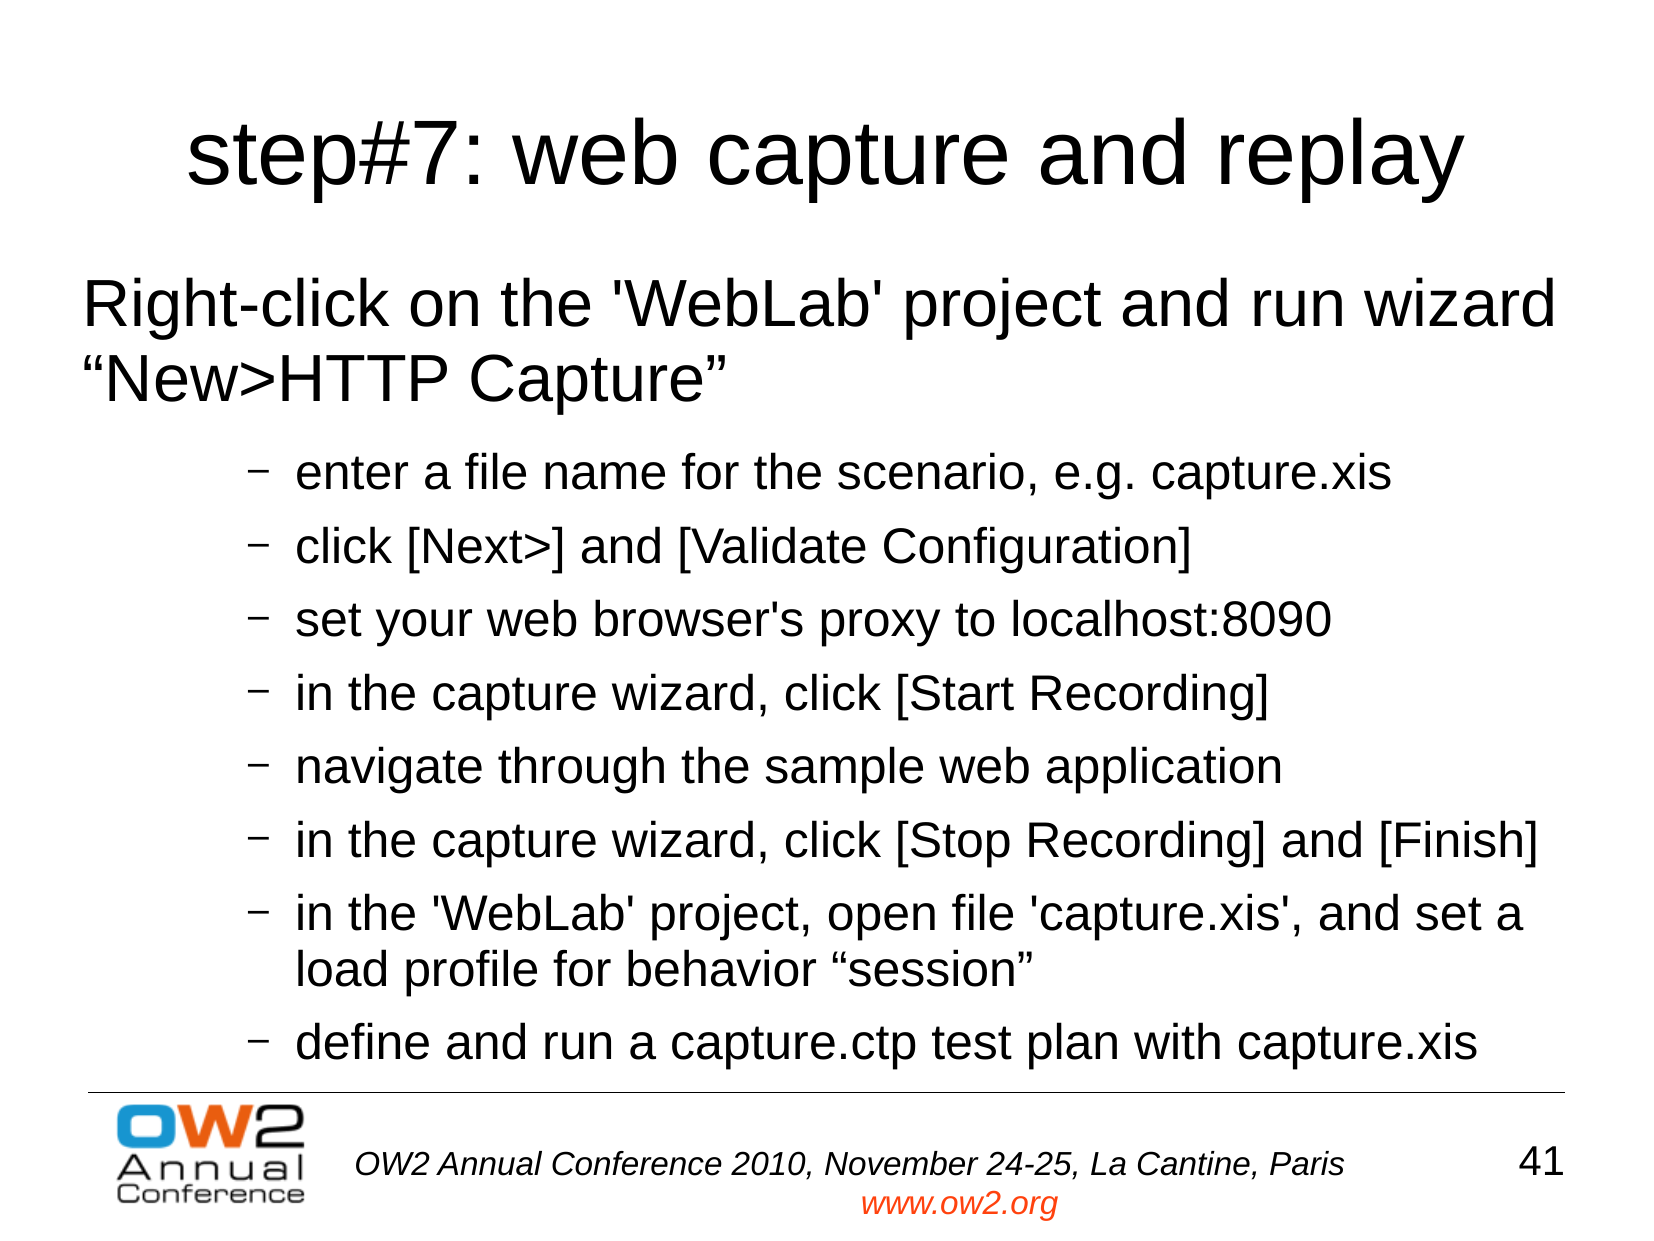

# step#7: web capture and replay
Right-click on the 'WebLab' project and run wizard “New>HTTP Capture”
enter a file name for the scenario, e.g. capture.xis
click [Next>] and [Validate Configuration]
set your web browser's proxy to localhost:8090
in the capture wizard, click [Start Recording]
navigate through the sample web application
in the capture wizard, click [Stop Recording] and [Finish]
in the 'WebLab' project, open file 'capture.xis', and set a load profile for behavior “session”
define and run a capture.ctp test plan with capture.xis